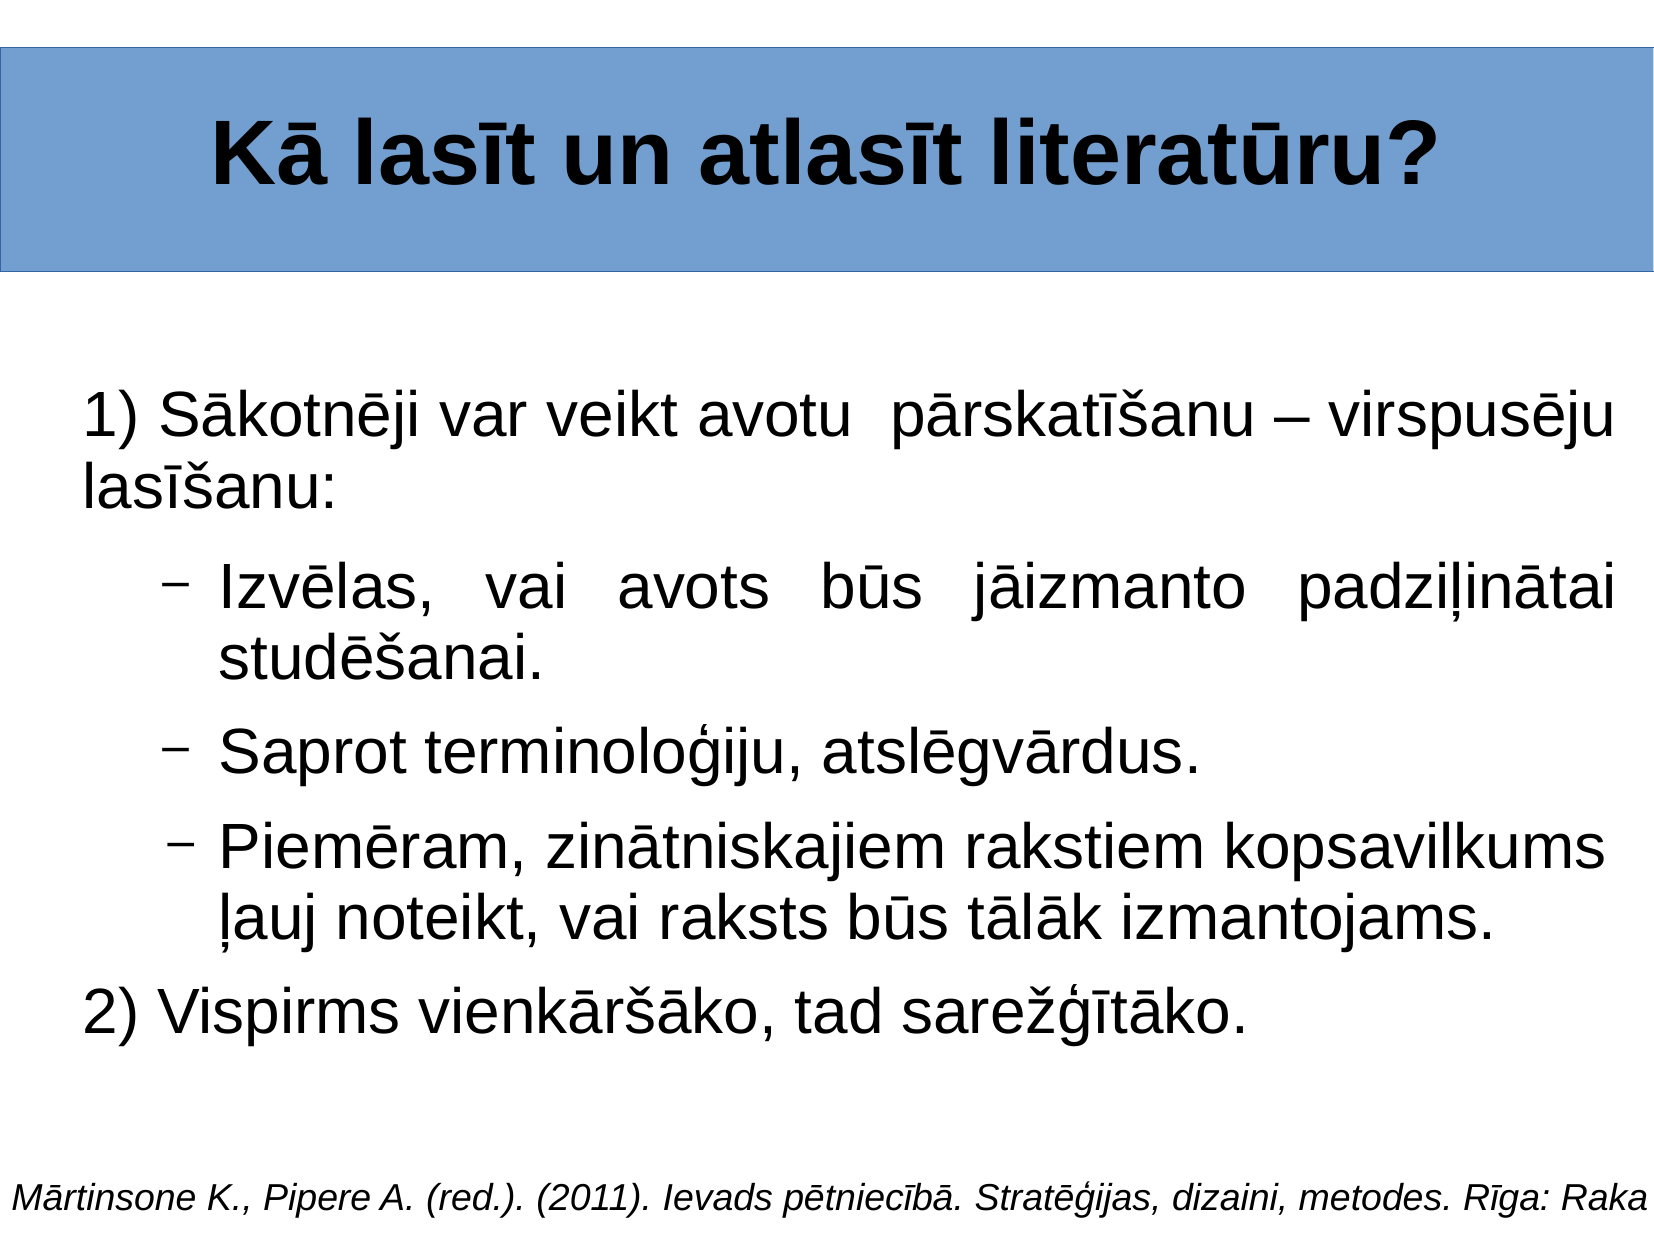

# Kā lasīt un atlasīt literatūru?
1) Sākotnēji var veikt avotu pārskatīšanu – virspusēju lasīšanu:
Izvēlas, vai avots būs jāizmanto padziļinātai studēšanai.
Saprot terminoloģiju, atslēgvārdus.
Piemēram, zinātniskajiem rakstiem kopsavilkums ļauj noteikt, vai raksts būs tālāk izmantojams.
2) Vispirms vienkāršāko, tad sarežģītāko.
Mārtinsone K., Pipere A. (red.). (2011). Ievads pētniecībā. Stratēģijas, dizaini, metodes. Rīga: Raka